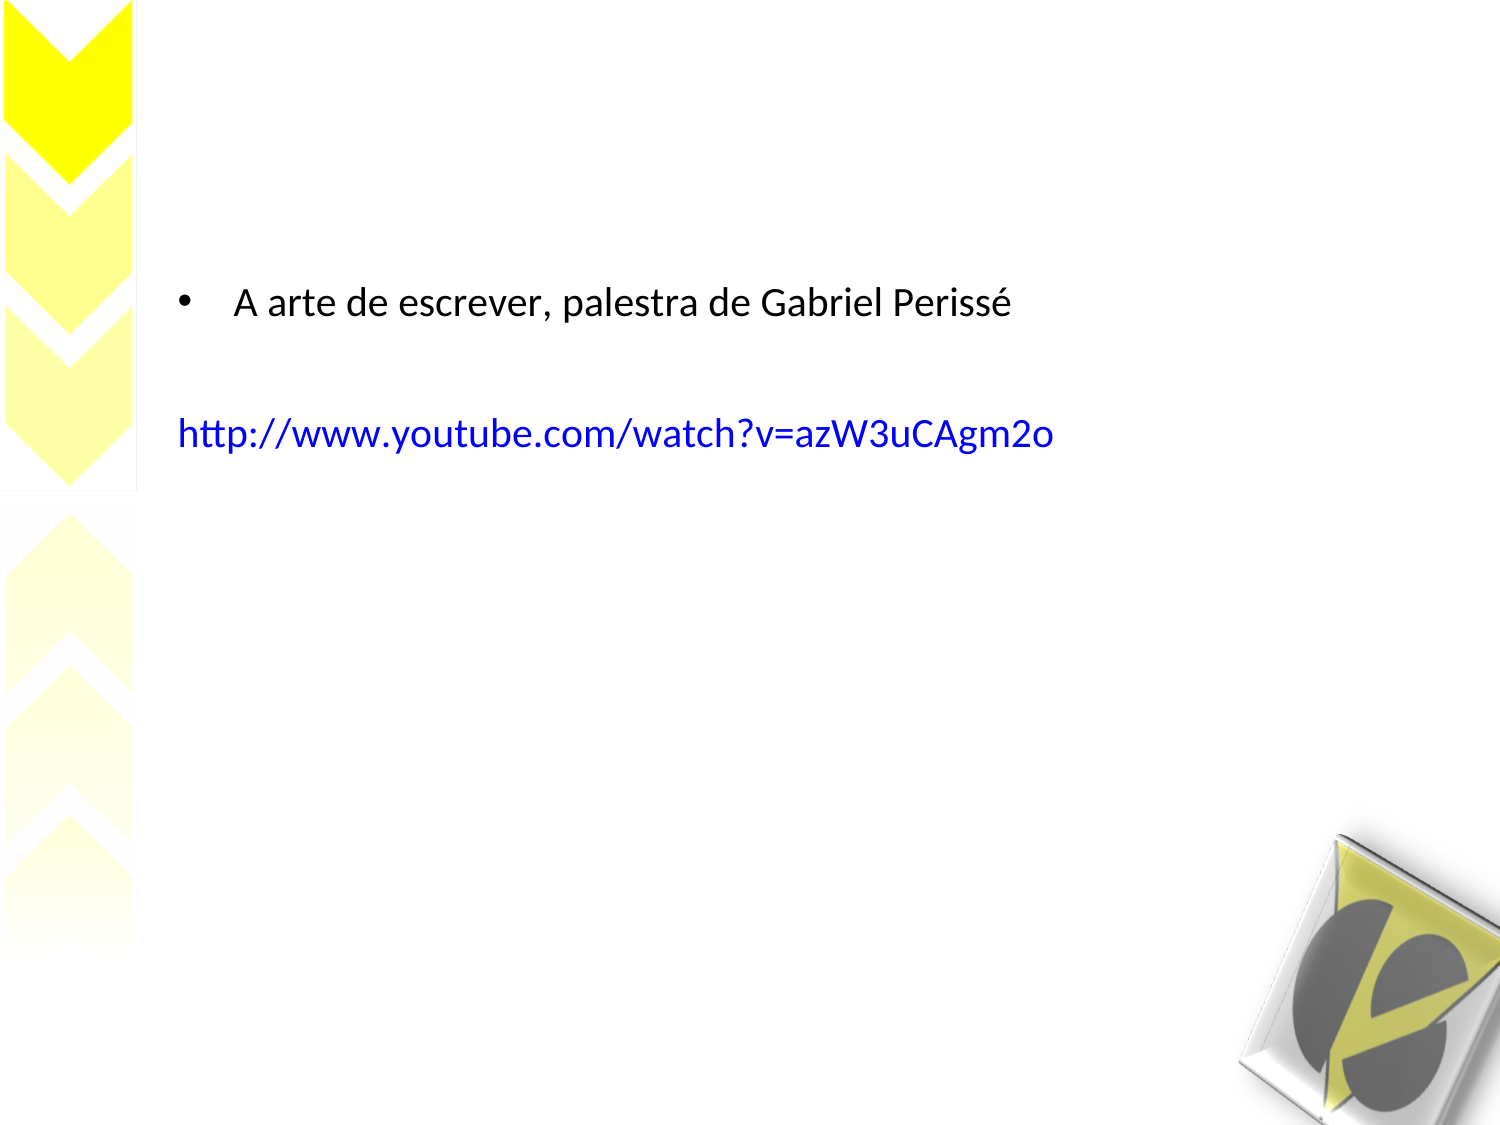

# A arte de escrever, palestra de Gabriel Perissé
http://www.youtube.com/watch?v=azW3uCAgm2o